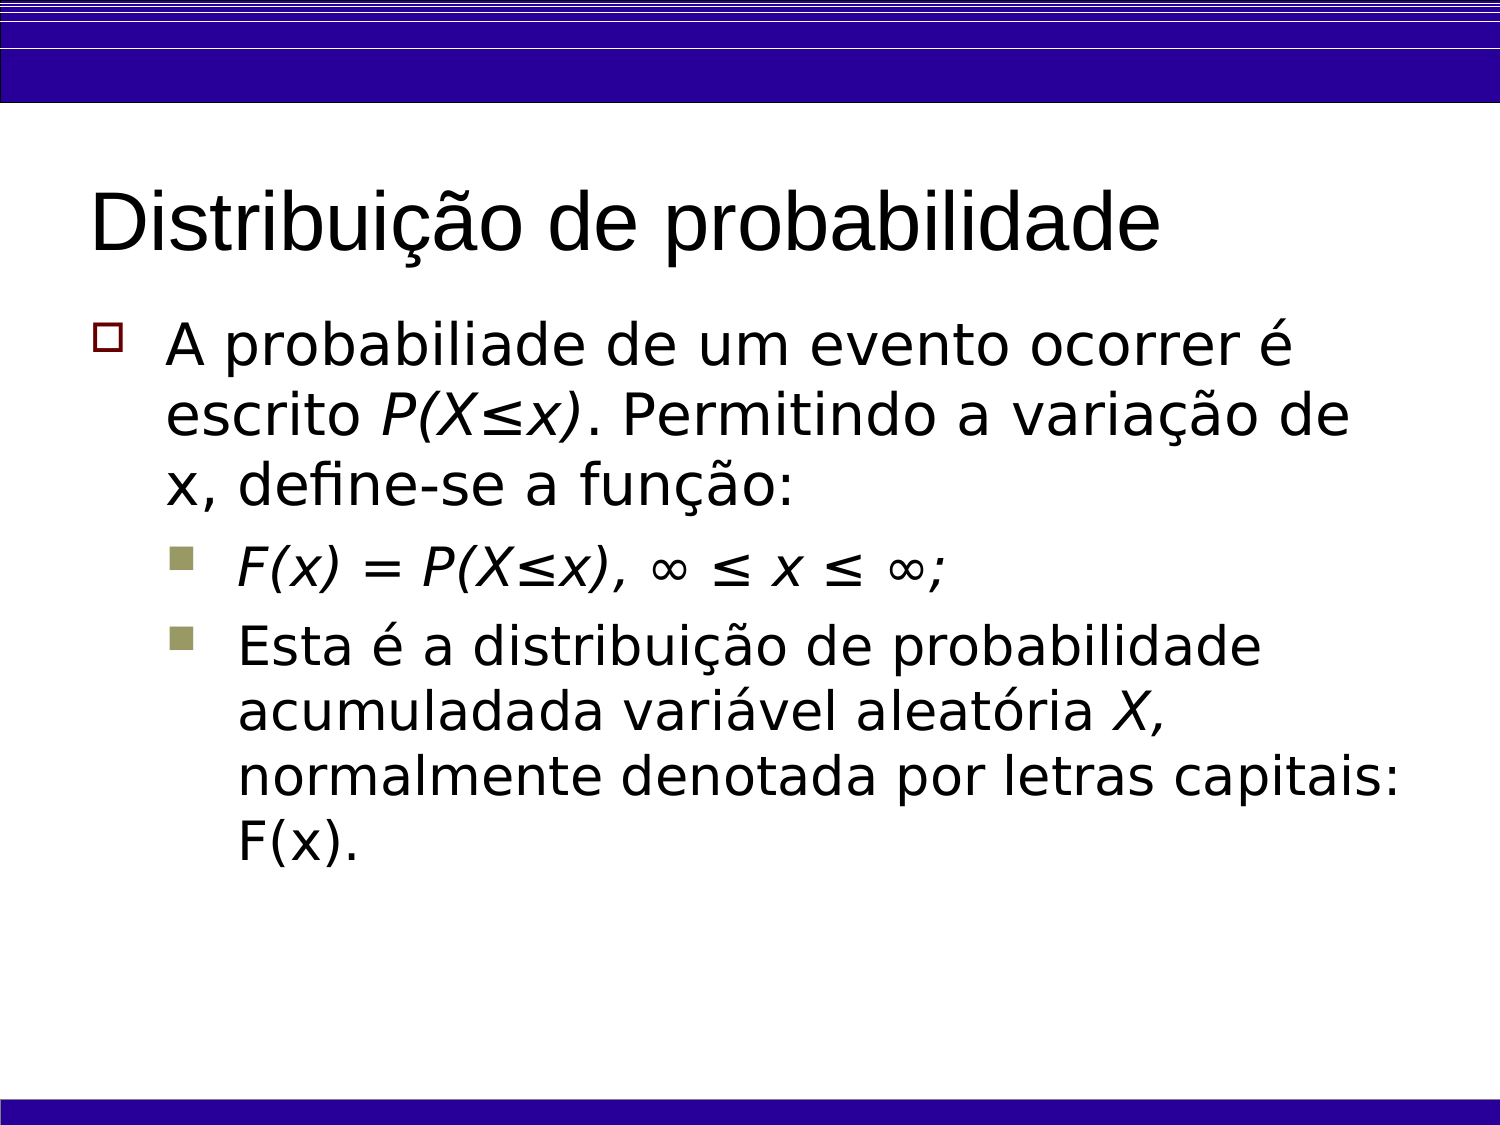

# Distribuição de probabilidade
A probabiliade de um evento ocorrer é escrito P(X≤x). Permitindo a variação de x, define-se a função:
F(x) = P(X≤x), ∞ ≤ x ≤ ∞;
Esta é a distribuição de probabilidade acumuladada variável aleatória X, normalmente denotada por letras capitais: F(x).